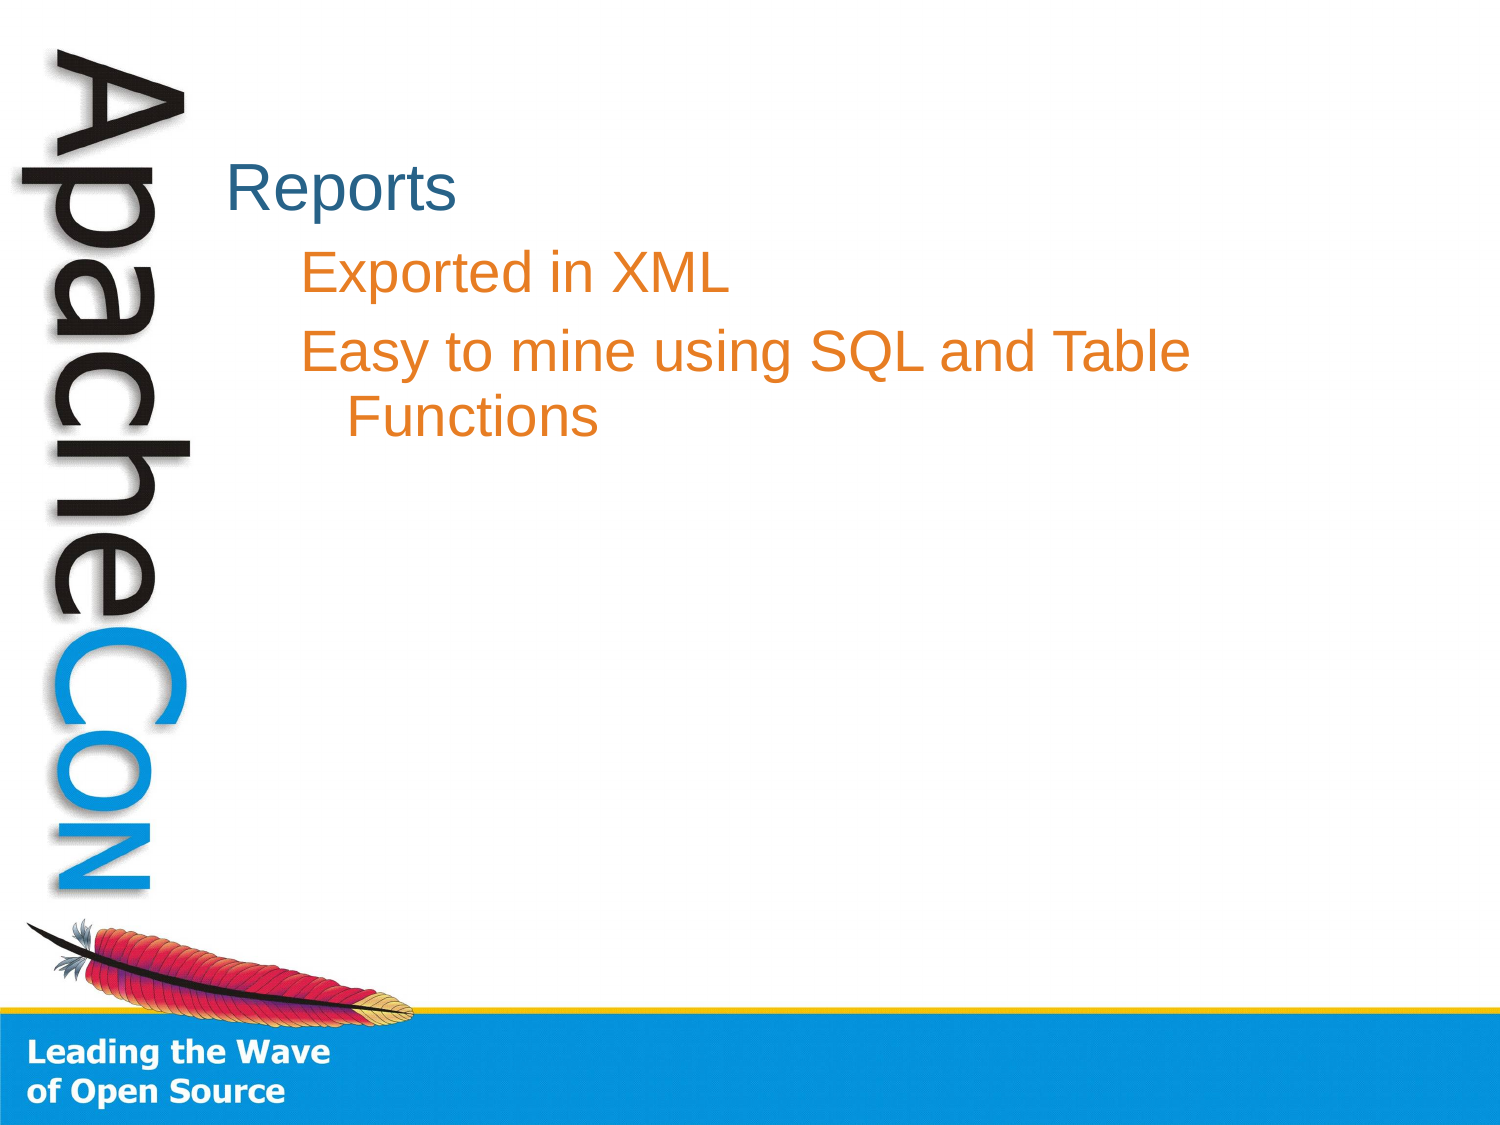

#
Reports
Exported in XML
Easy to mine using SQL and Table Functions